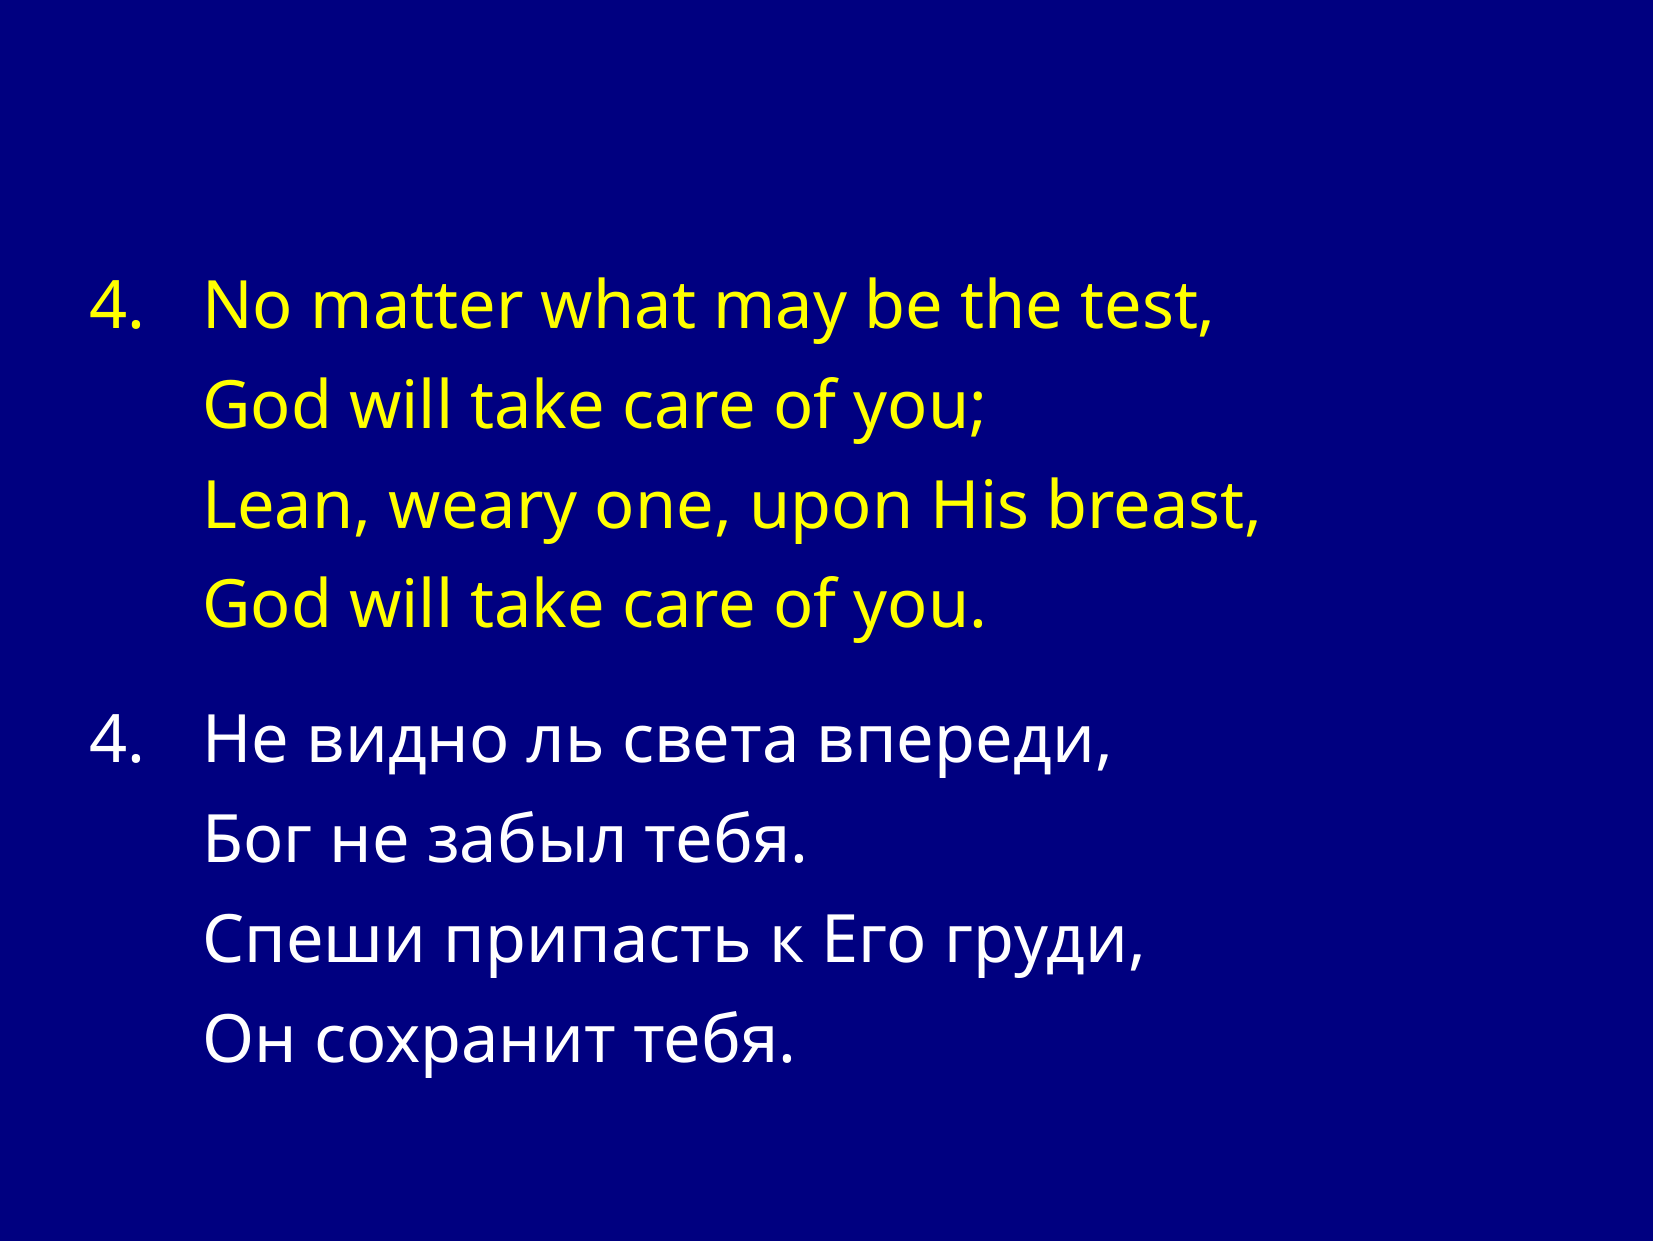

4.	No matter what may be the test,
	God will take care of you;
	Lean, weary one, upon His breast,
	God will take care of you.
4.	Не видно ль света впереди,
	Бог не забыл тебя.
	Спеши припасть к Его груди,
	Он сохранит тебя.